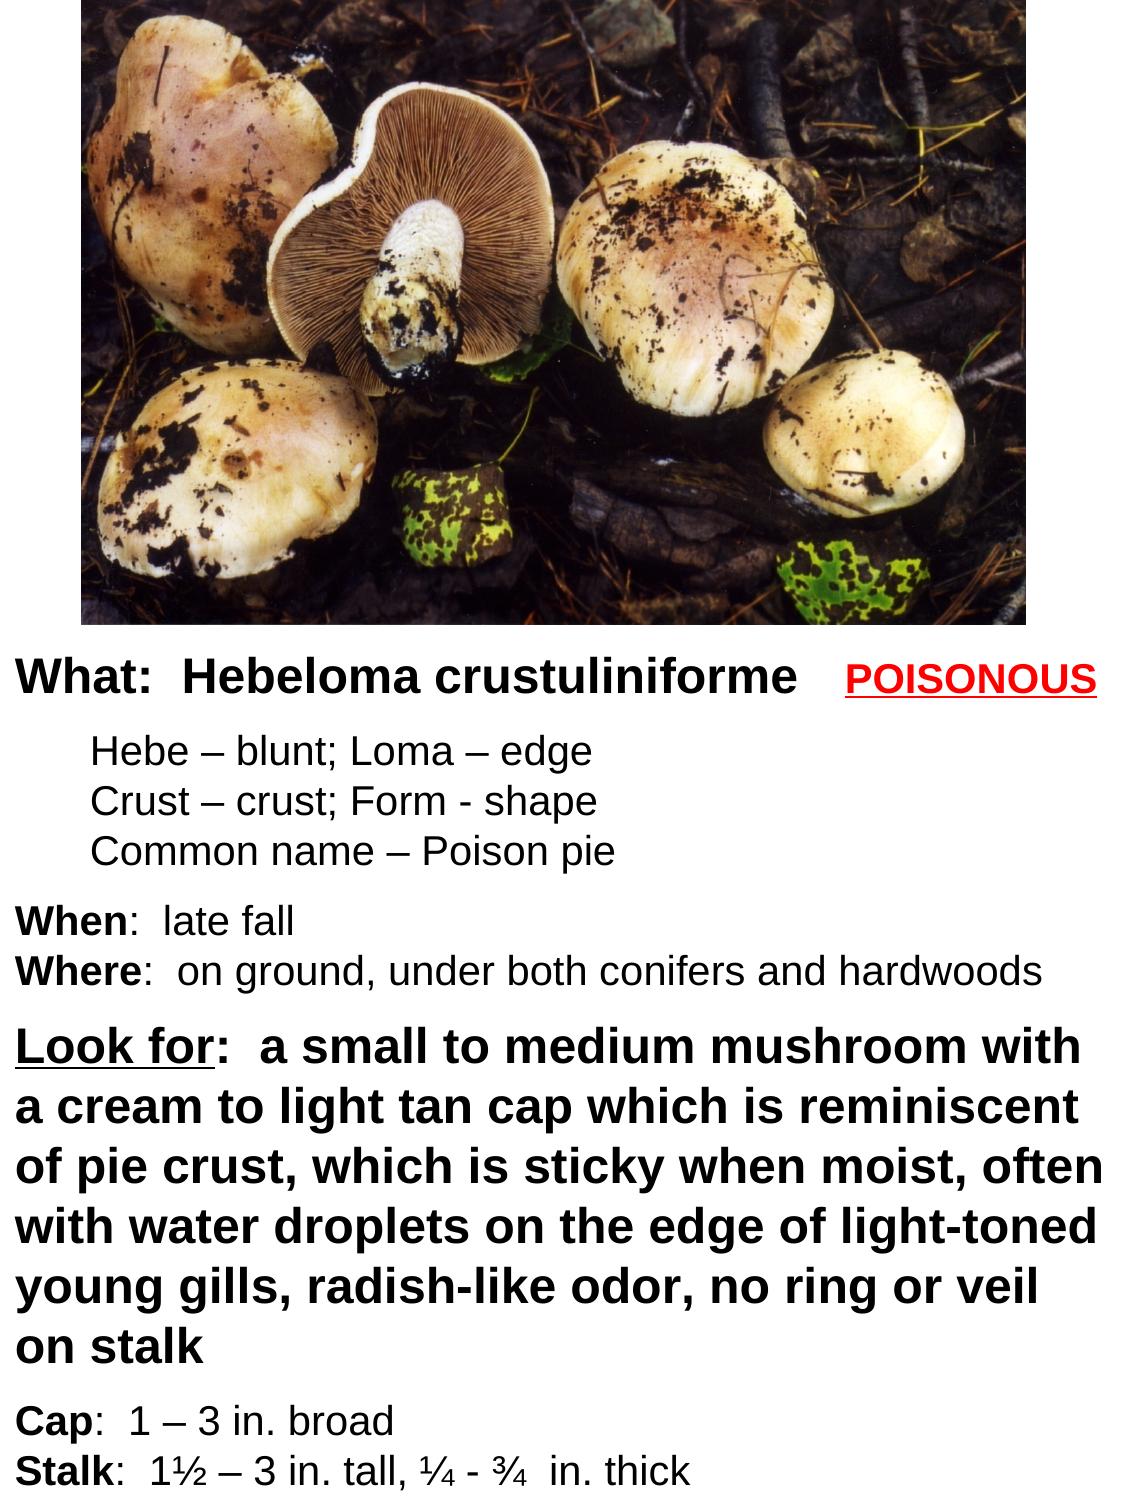

What: Hebeloma crustuliniforme POISONOUS
Hebe – blunt; Loma – edge
Crust – crust; Form - shape
Common name – Poison pie
When: late fall
Where: on ground, under both conifers and hardwoods
Look for: a small to medium mushroom with a cream to light tan cap which is reminiscent of pie crust, which is sticky when moist, often with water droplets on the edge of light-toned young gills, radish-like odor, no ring or veil on stalk
Cap: 1 – 3 in. broad
Stalk: 1½ – 3 in. tall, ¼ - ¾ in. thick